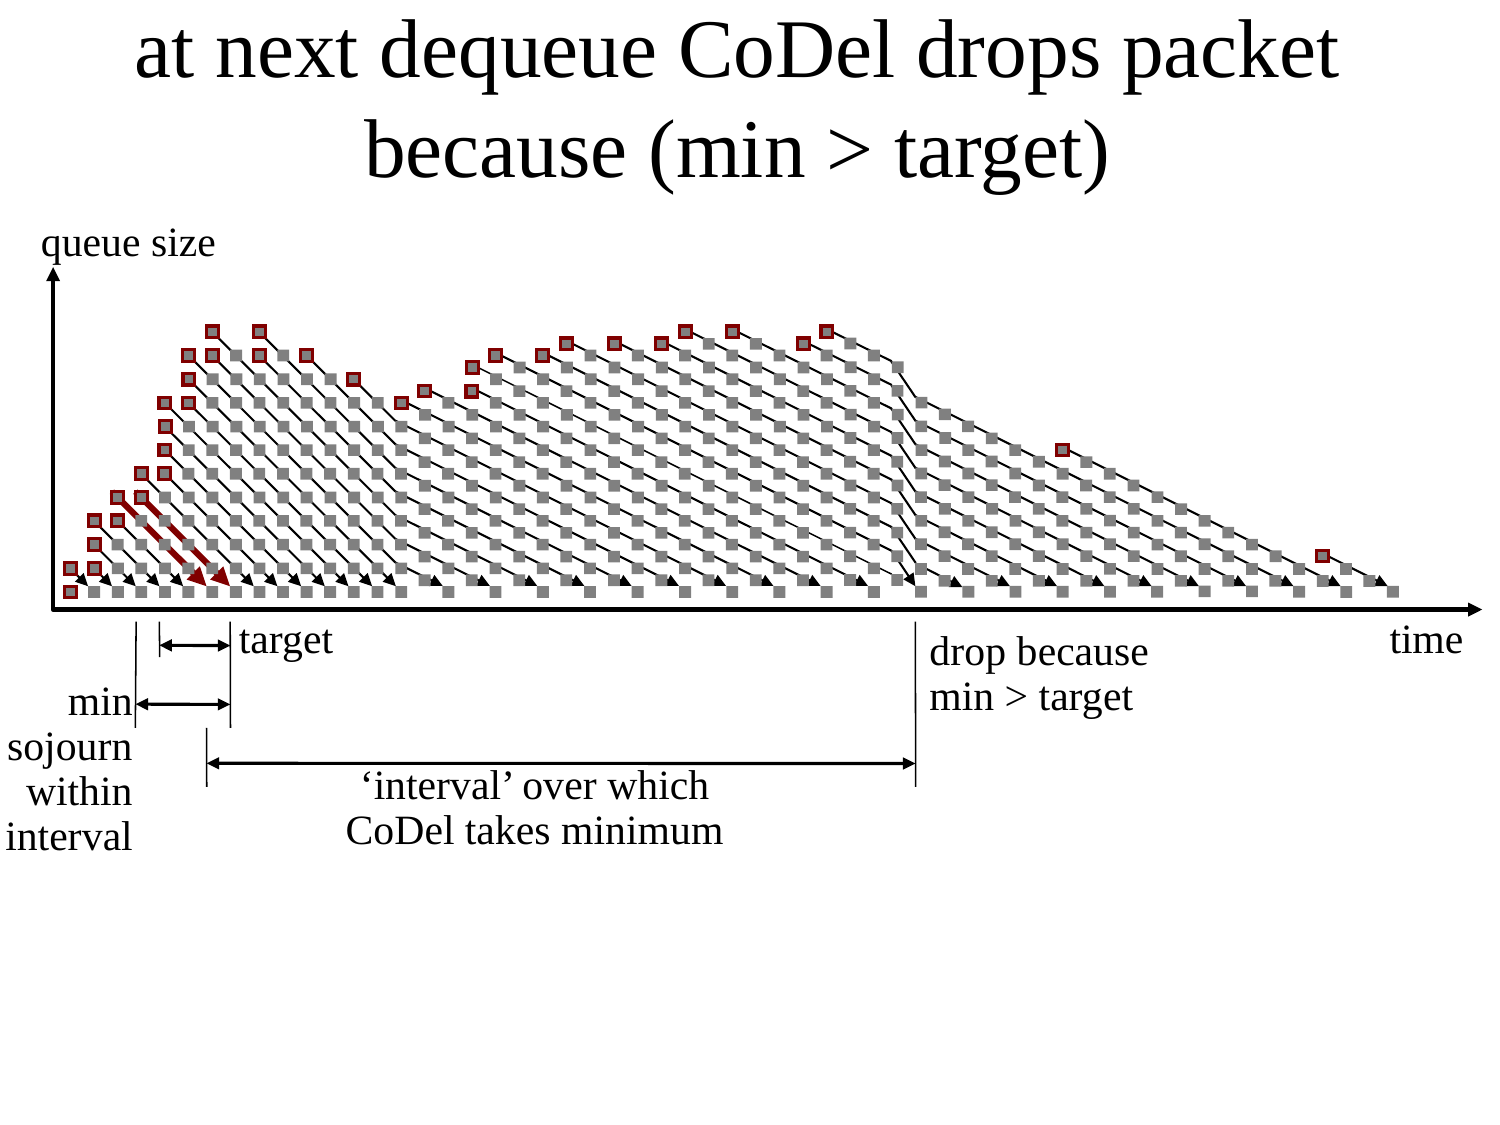

at next dequeue CoDel drops packet
because (min > target)
queue size
time
target
drop because
min > target
min
sojourn
within
interval
‘interval’ over which
CoDel takes minimum